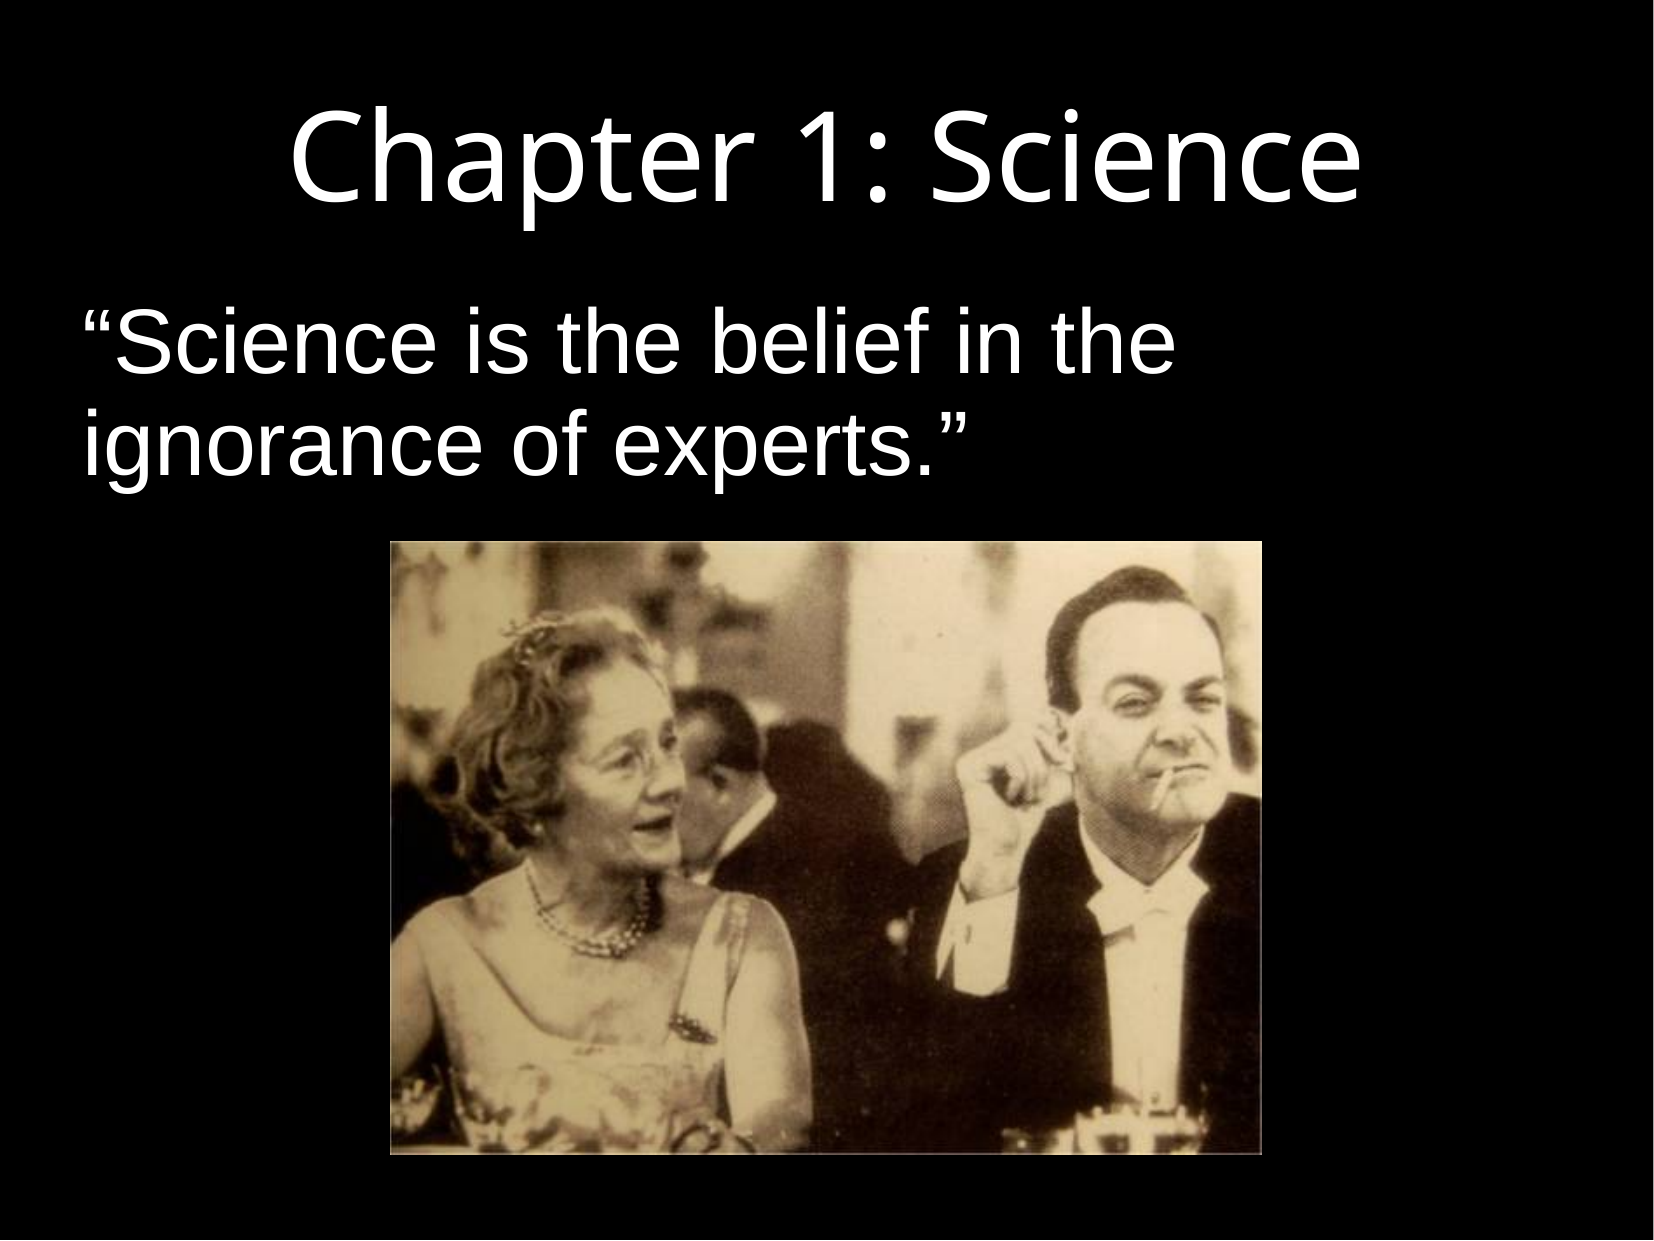

# Chapter 1: Science
“Science is the belief in the ignorance of experts.”